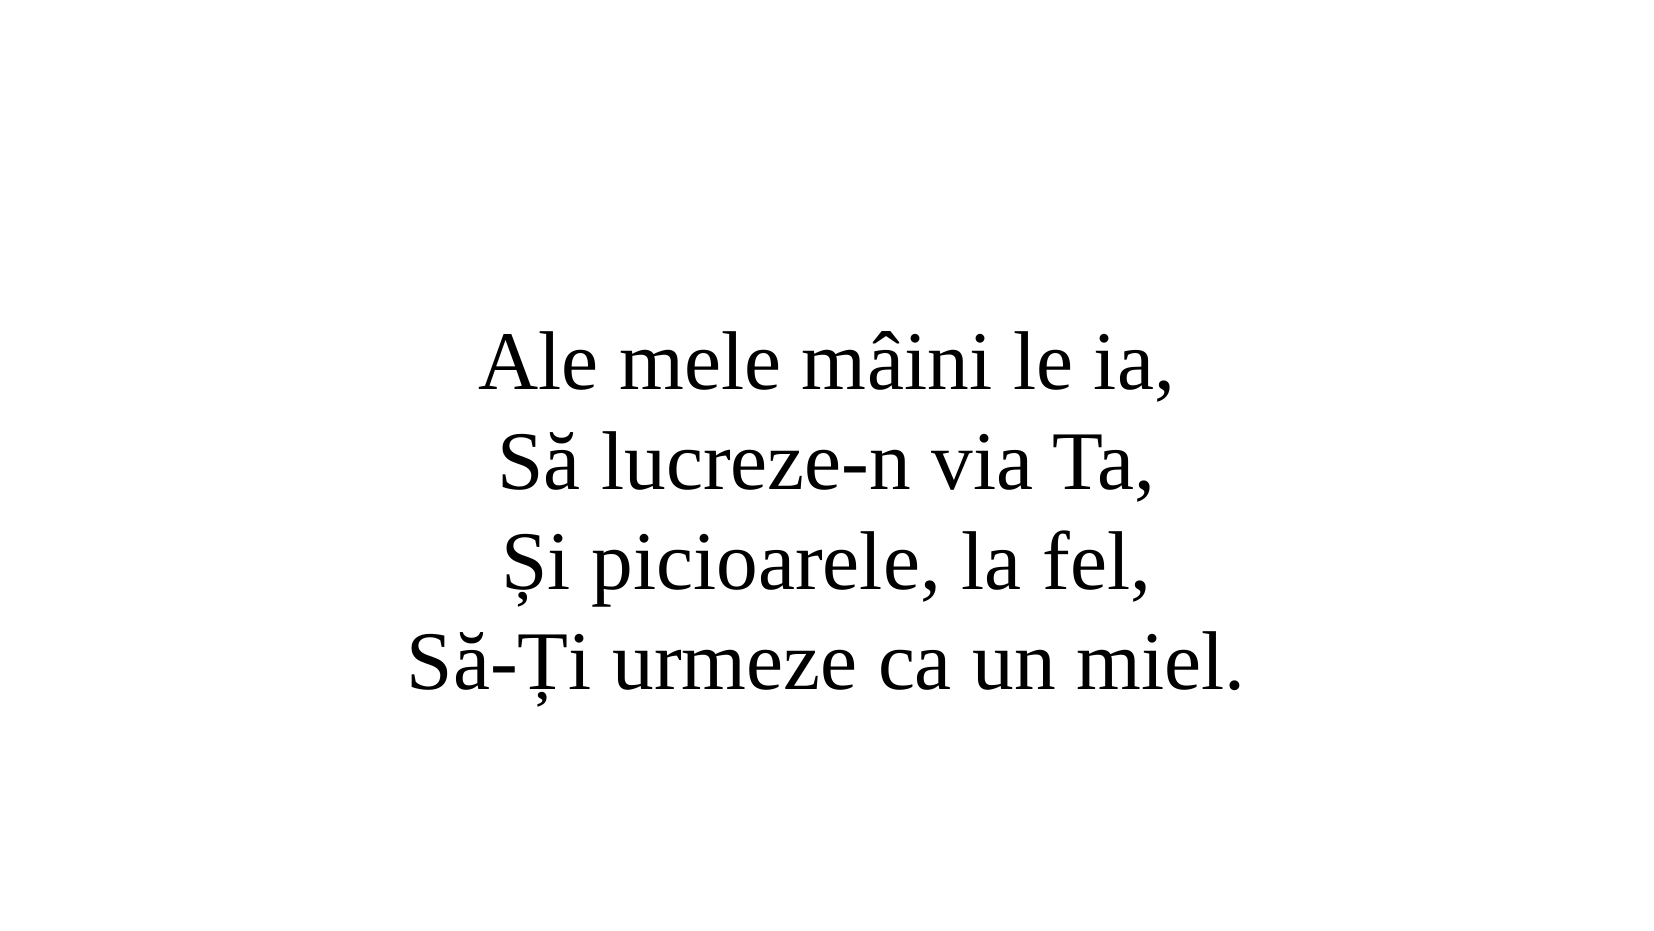

# Ale mele mâini le ia, Să lucreze-n via Ta, Și picioarele, la fel, Să-Ți urmeze ca un miel.